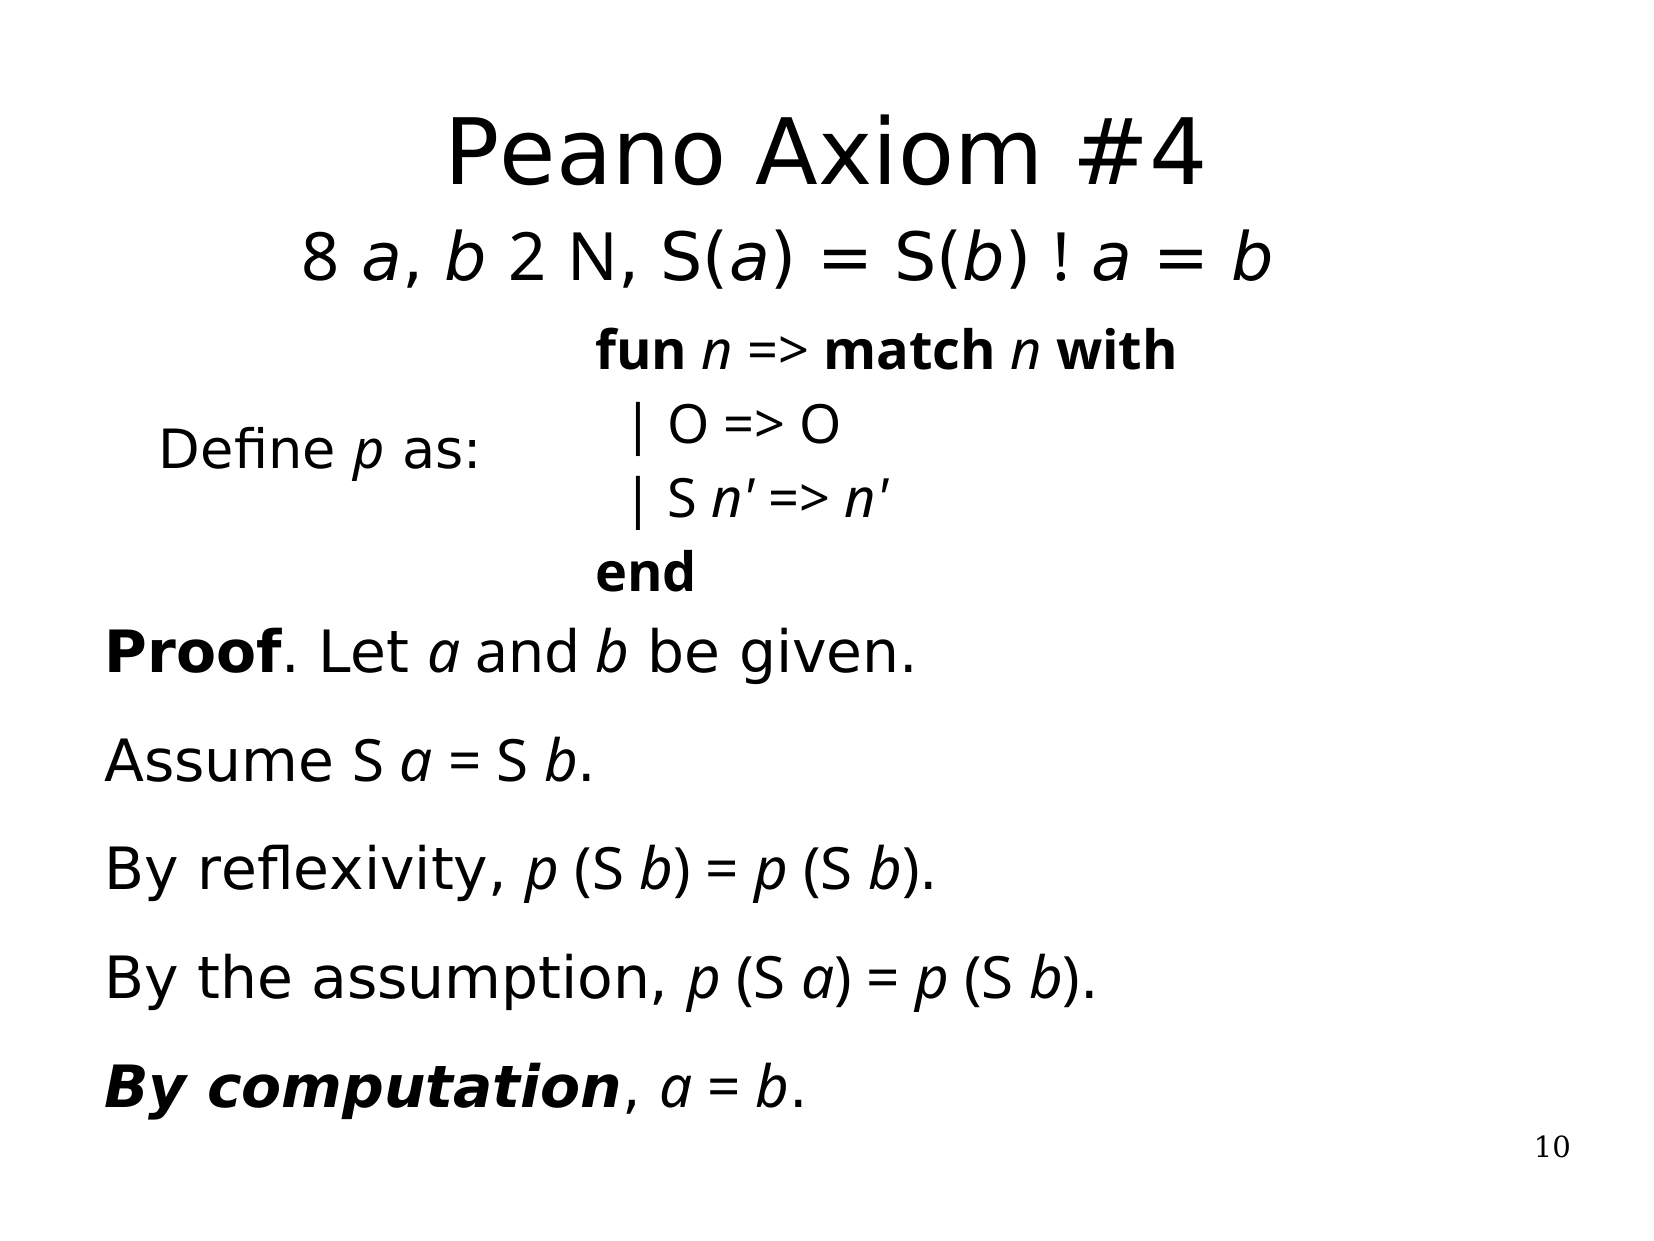

# Peano Axiom #4
8 a, b 2 N, S(a) = S(b) ! a = b
fun n => match n with
 | O => O
 | S n' => n'
end
Define p as:
Proof. Let a and b be given.
Assume S a = S b.
By reflexivity, p (S b) = p (S b).
By the assumption, p (S a) = p (S b).
By computation, a = b.
10